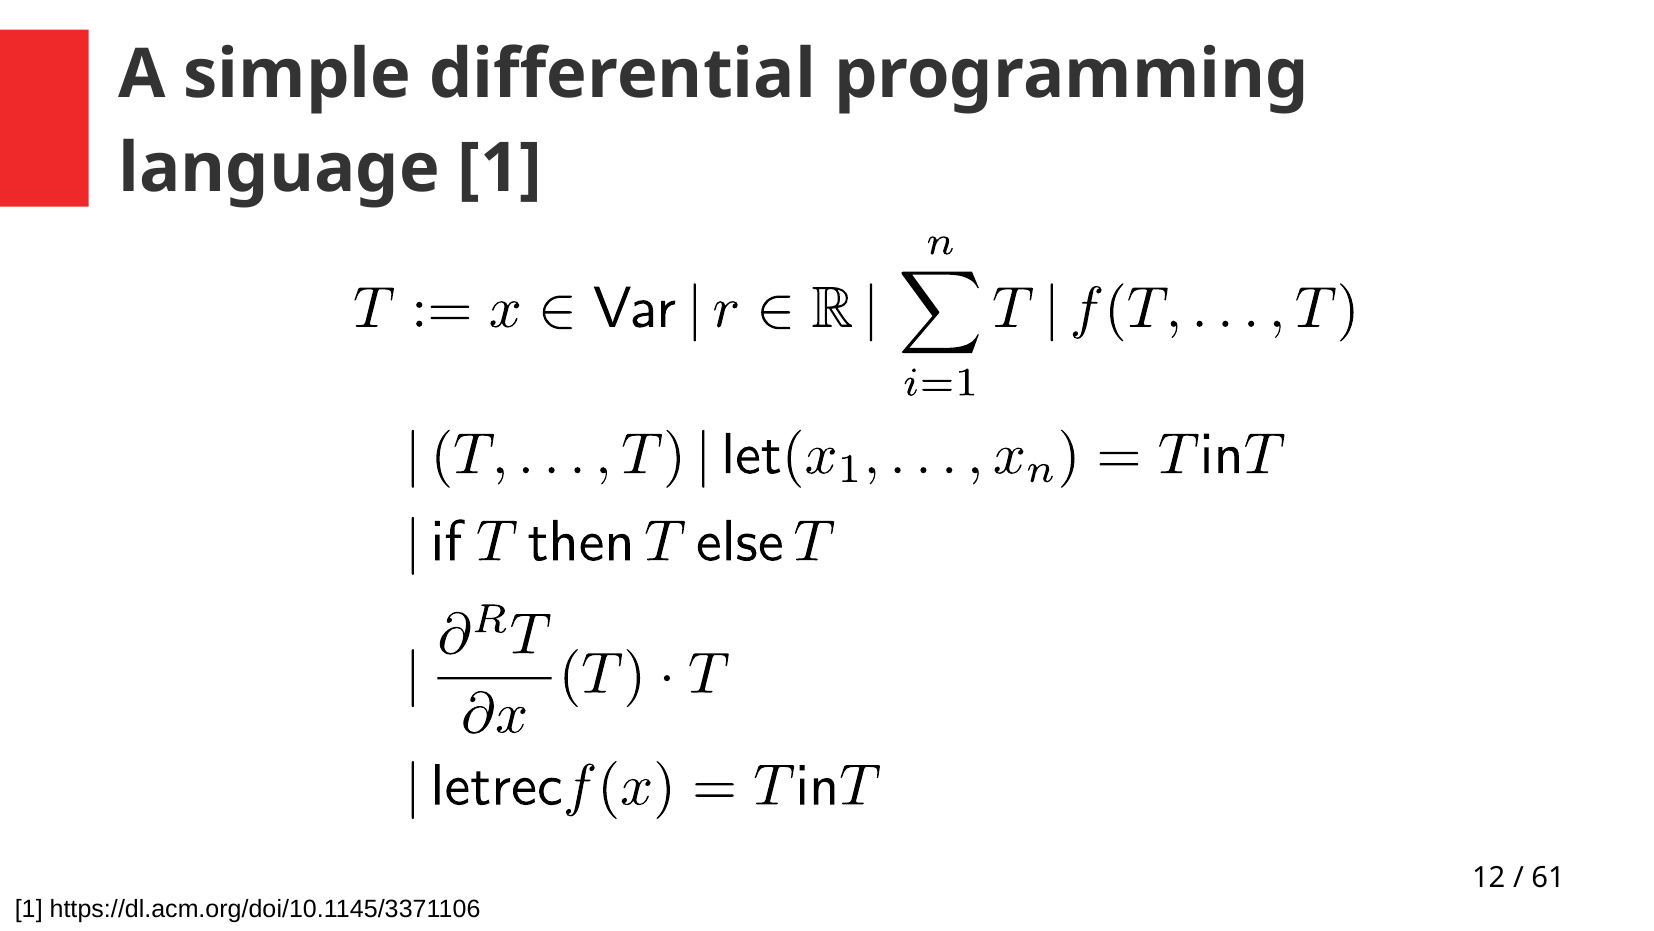

# A simple differential programming language [1]
12
[1] https://dl.acm.org/doi/10.1145/3371106